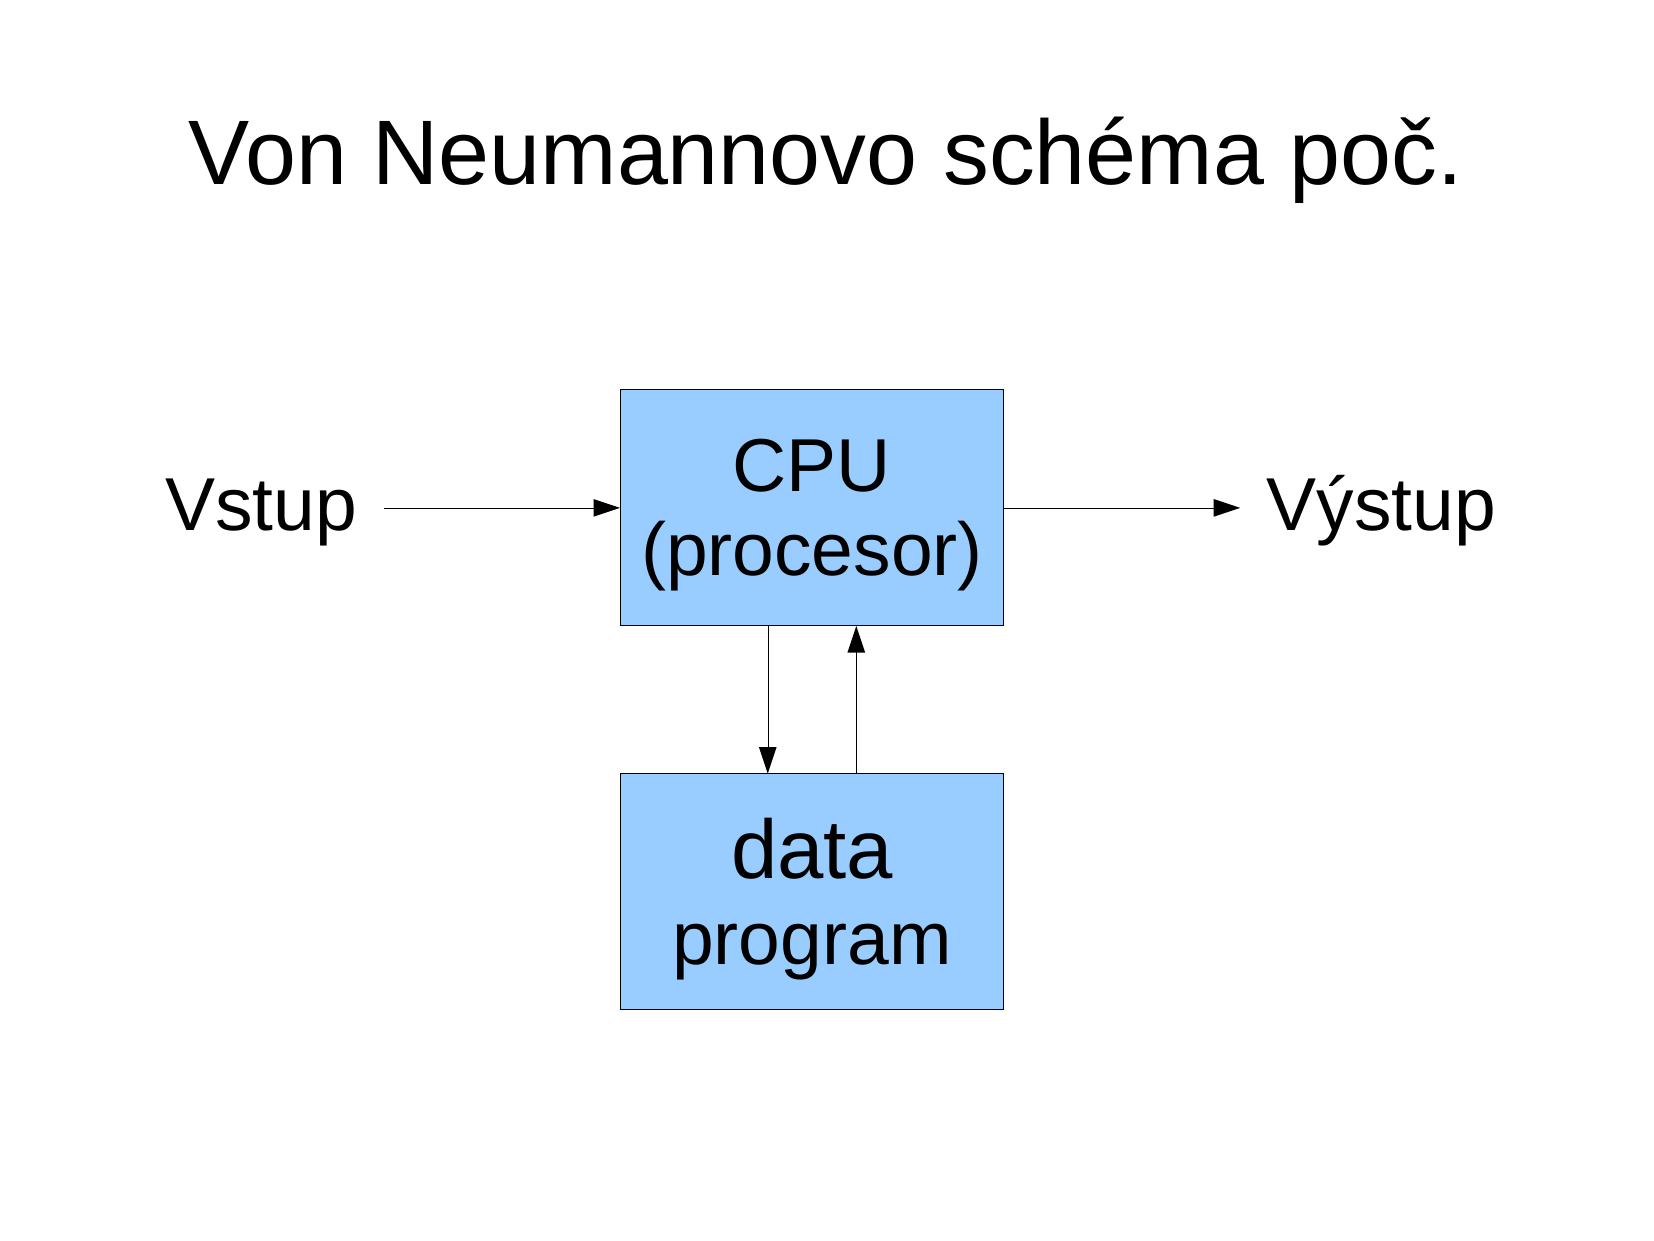

# Von Neumannovo schéma poč.
CPU
(procesor)
Vstup
Výstup
data
program